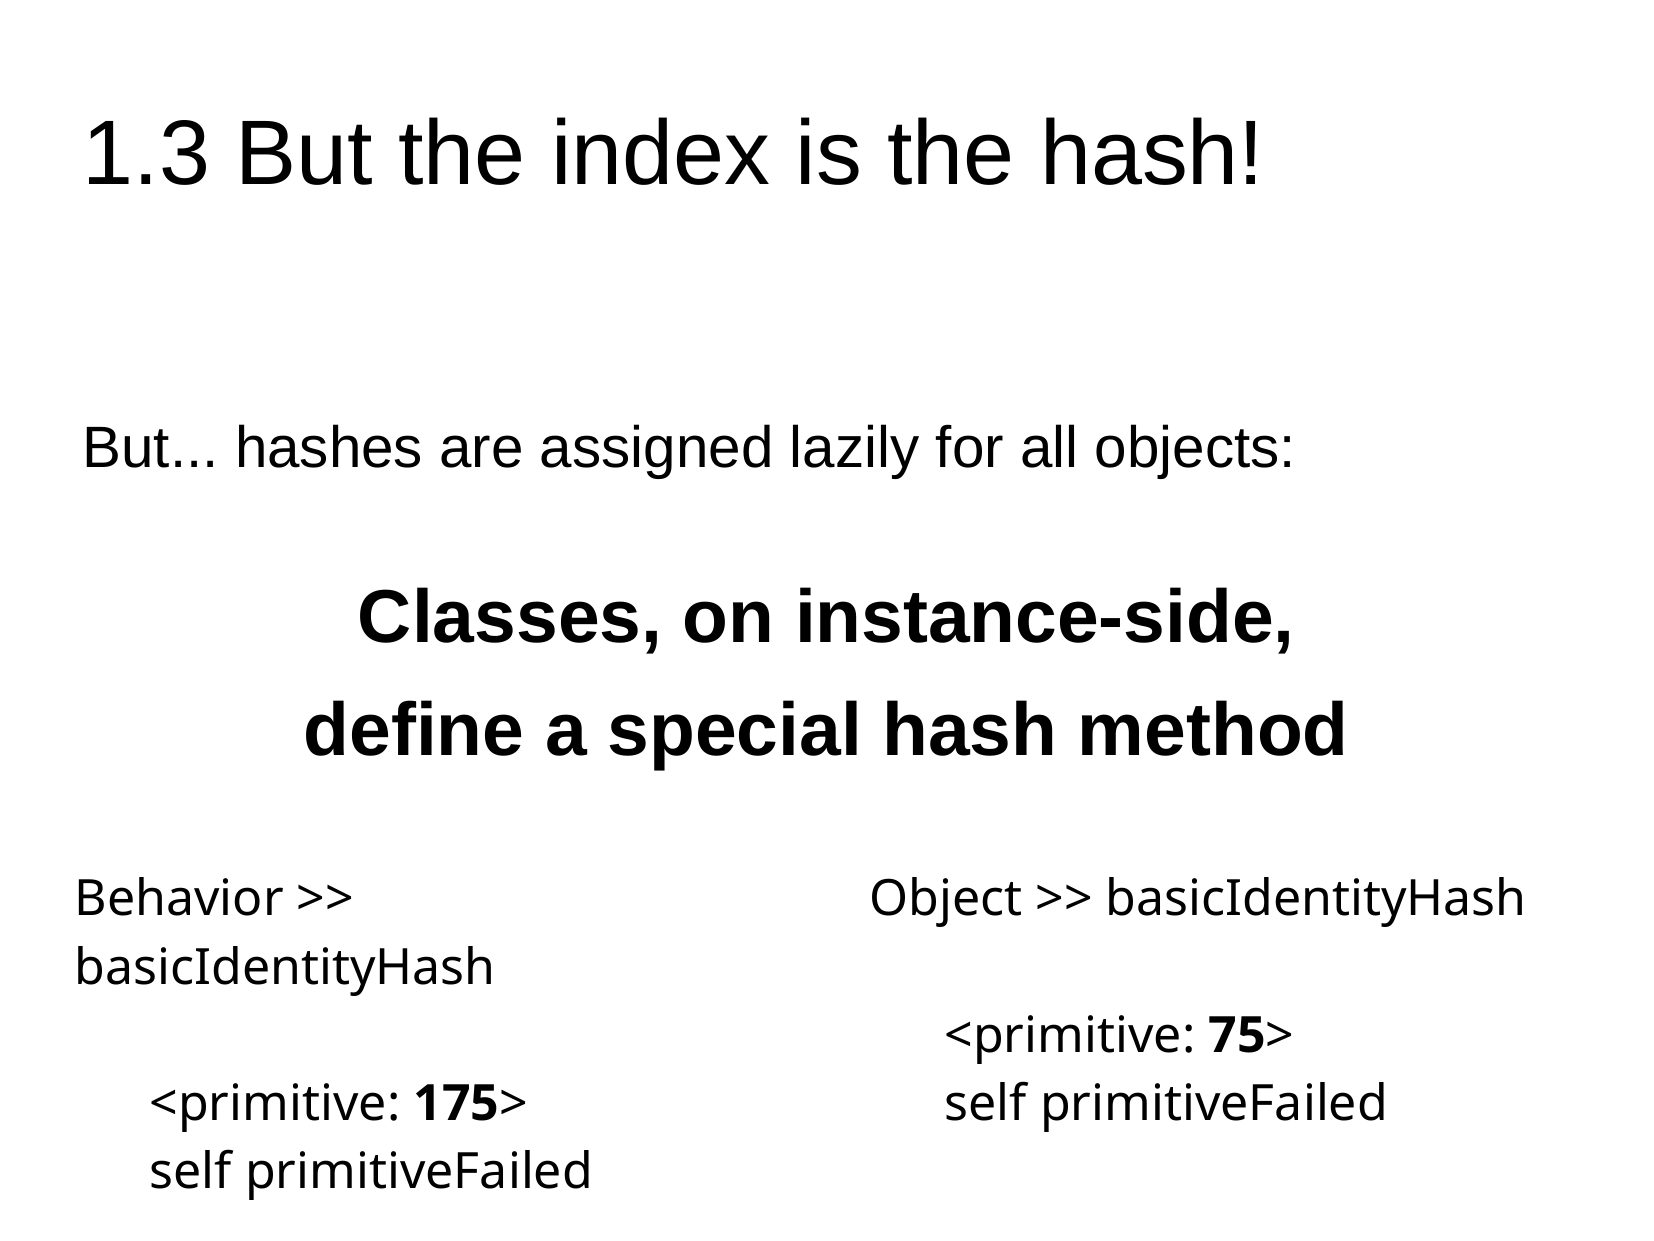

# 1.3 But the index is the hash!
But... hashes are assigned lazily for all objects:
Classes, on instance-side,
define a special hash method
Behavior >> basicIdentityHash
	<primitive: 175>
	self primitiveFailed
Object >> basicIdentityHash
	<primitive: 75>
	self primitiveFailed